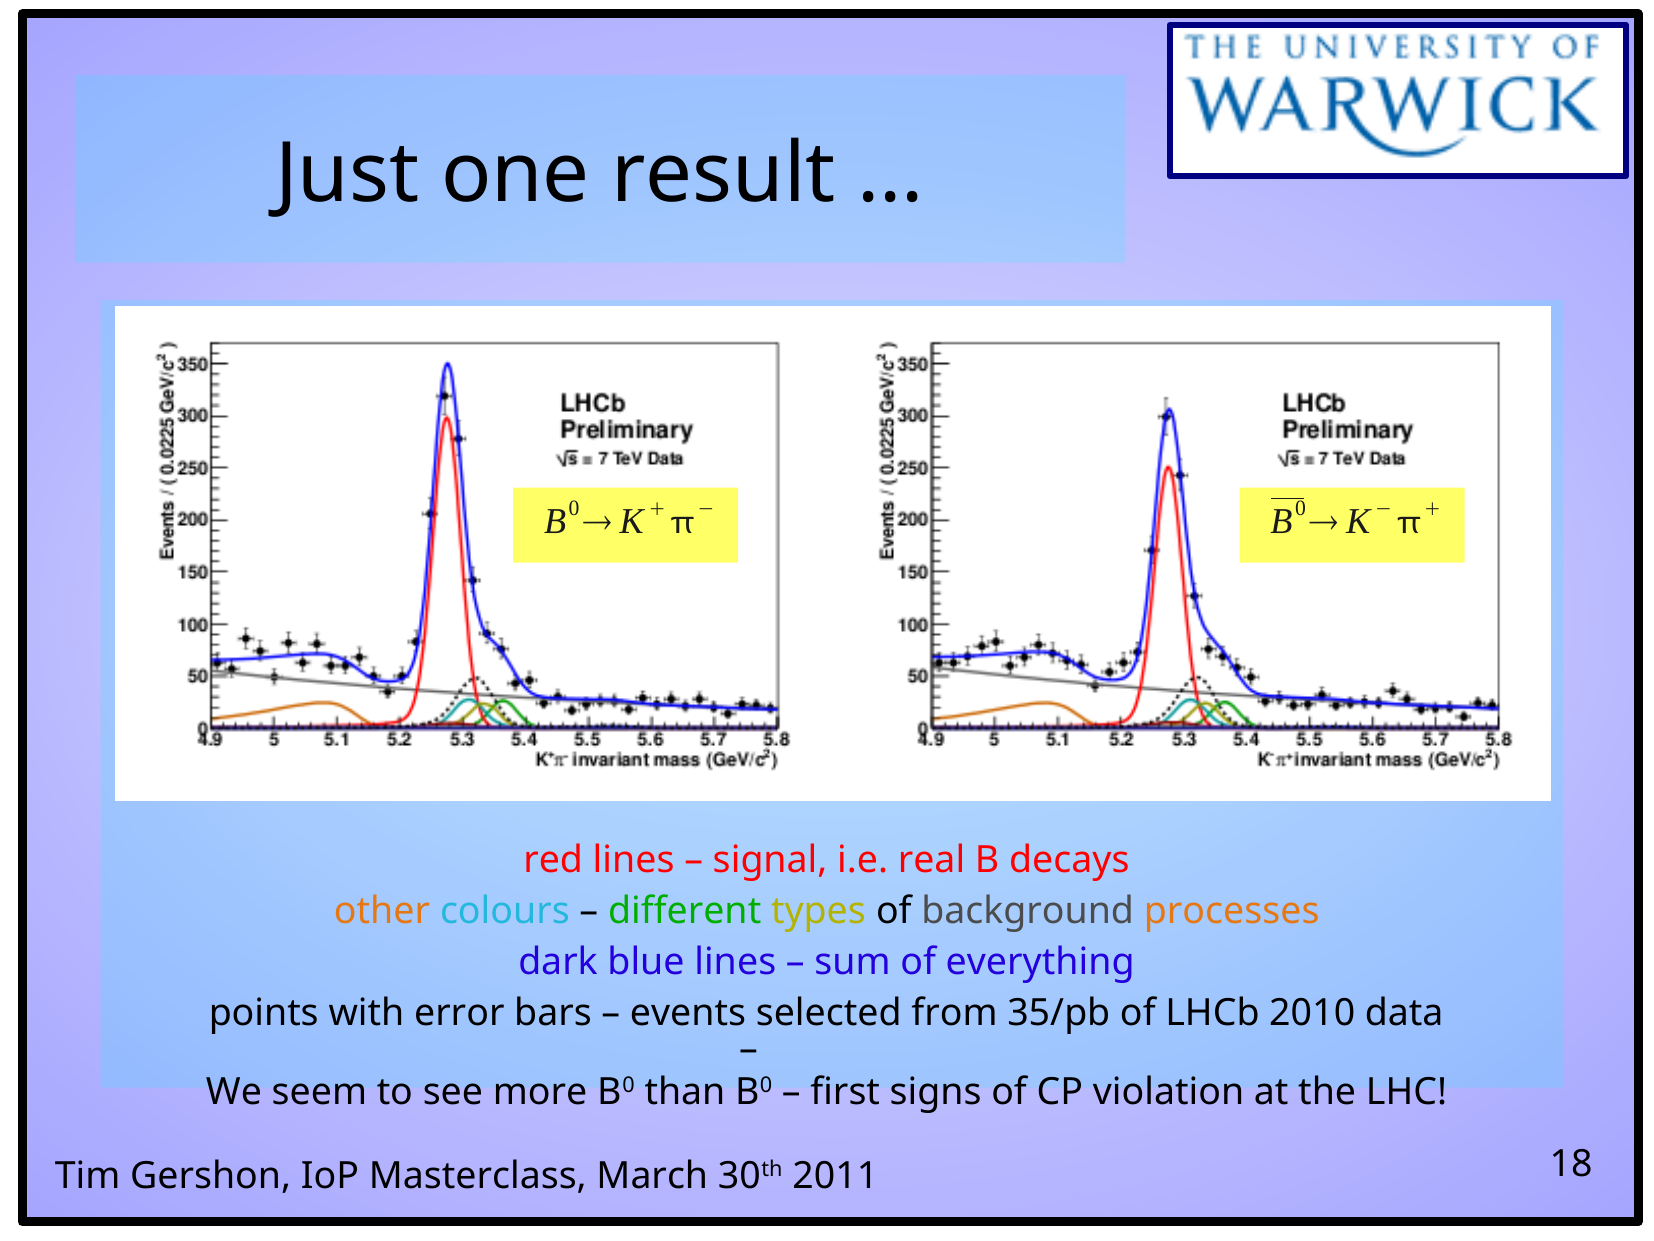

Just one result ...
red lines – signal, i.e. real B decays
other colours – different types of background processes
dark blue lines – sum of everything
points with error bars – events selected from 35/pb of LHCb 2010 data
We seem to see more B0 than B0 – first signs of CP violation at the LHC!
–
Tim Gershon, IoP Masterclass, March 30th 2011